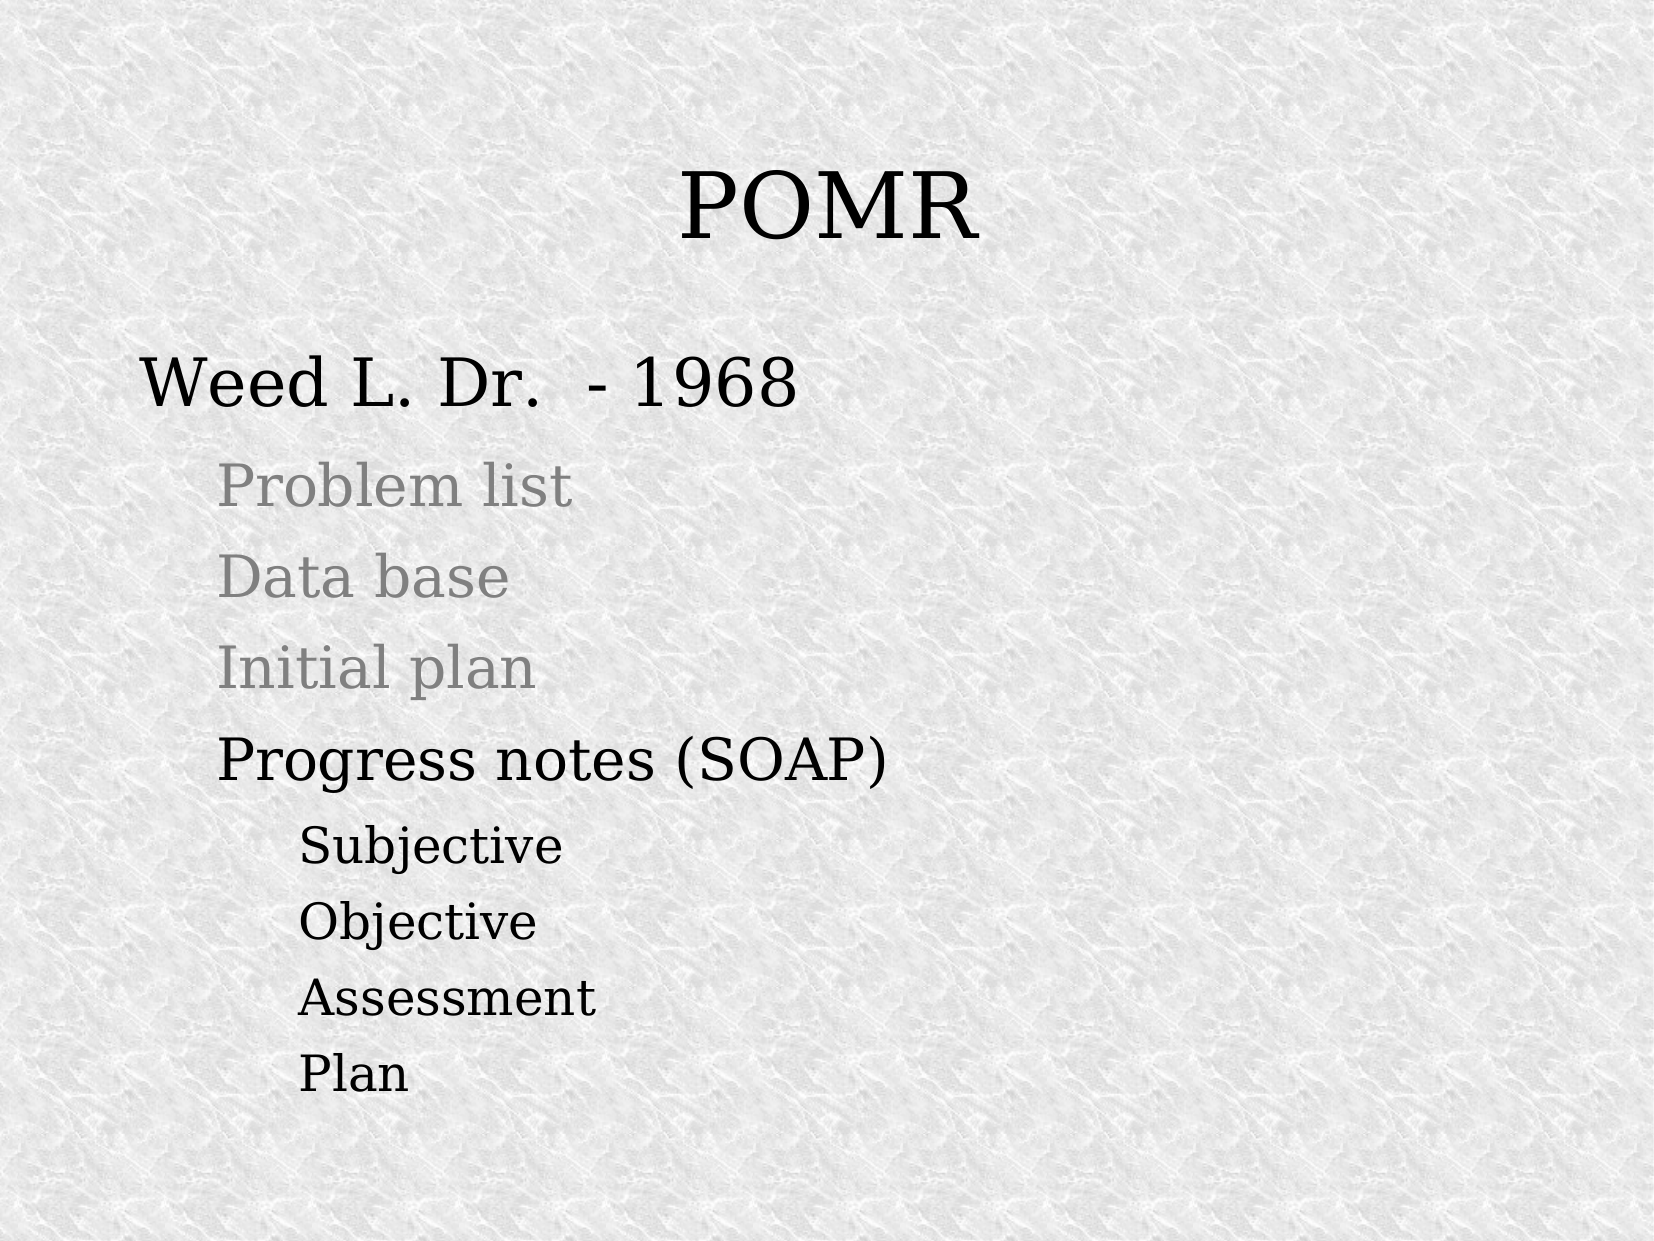

# POMR
Weed L. Dr. - 1968
Problem list
Data base
Initial plan
Progress notes (SOAP)
Subjective
Objective
Assessment
Plan